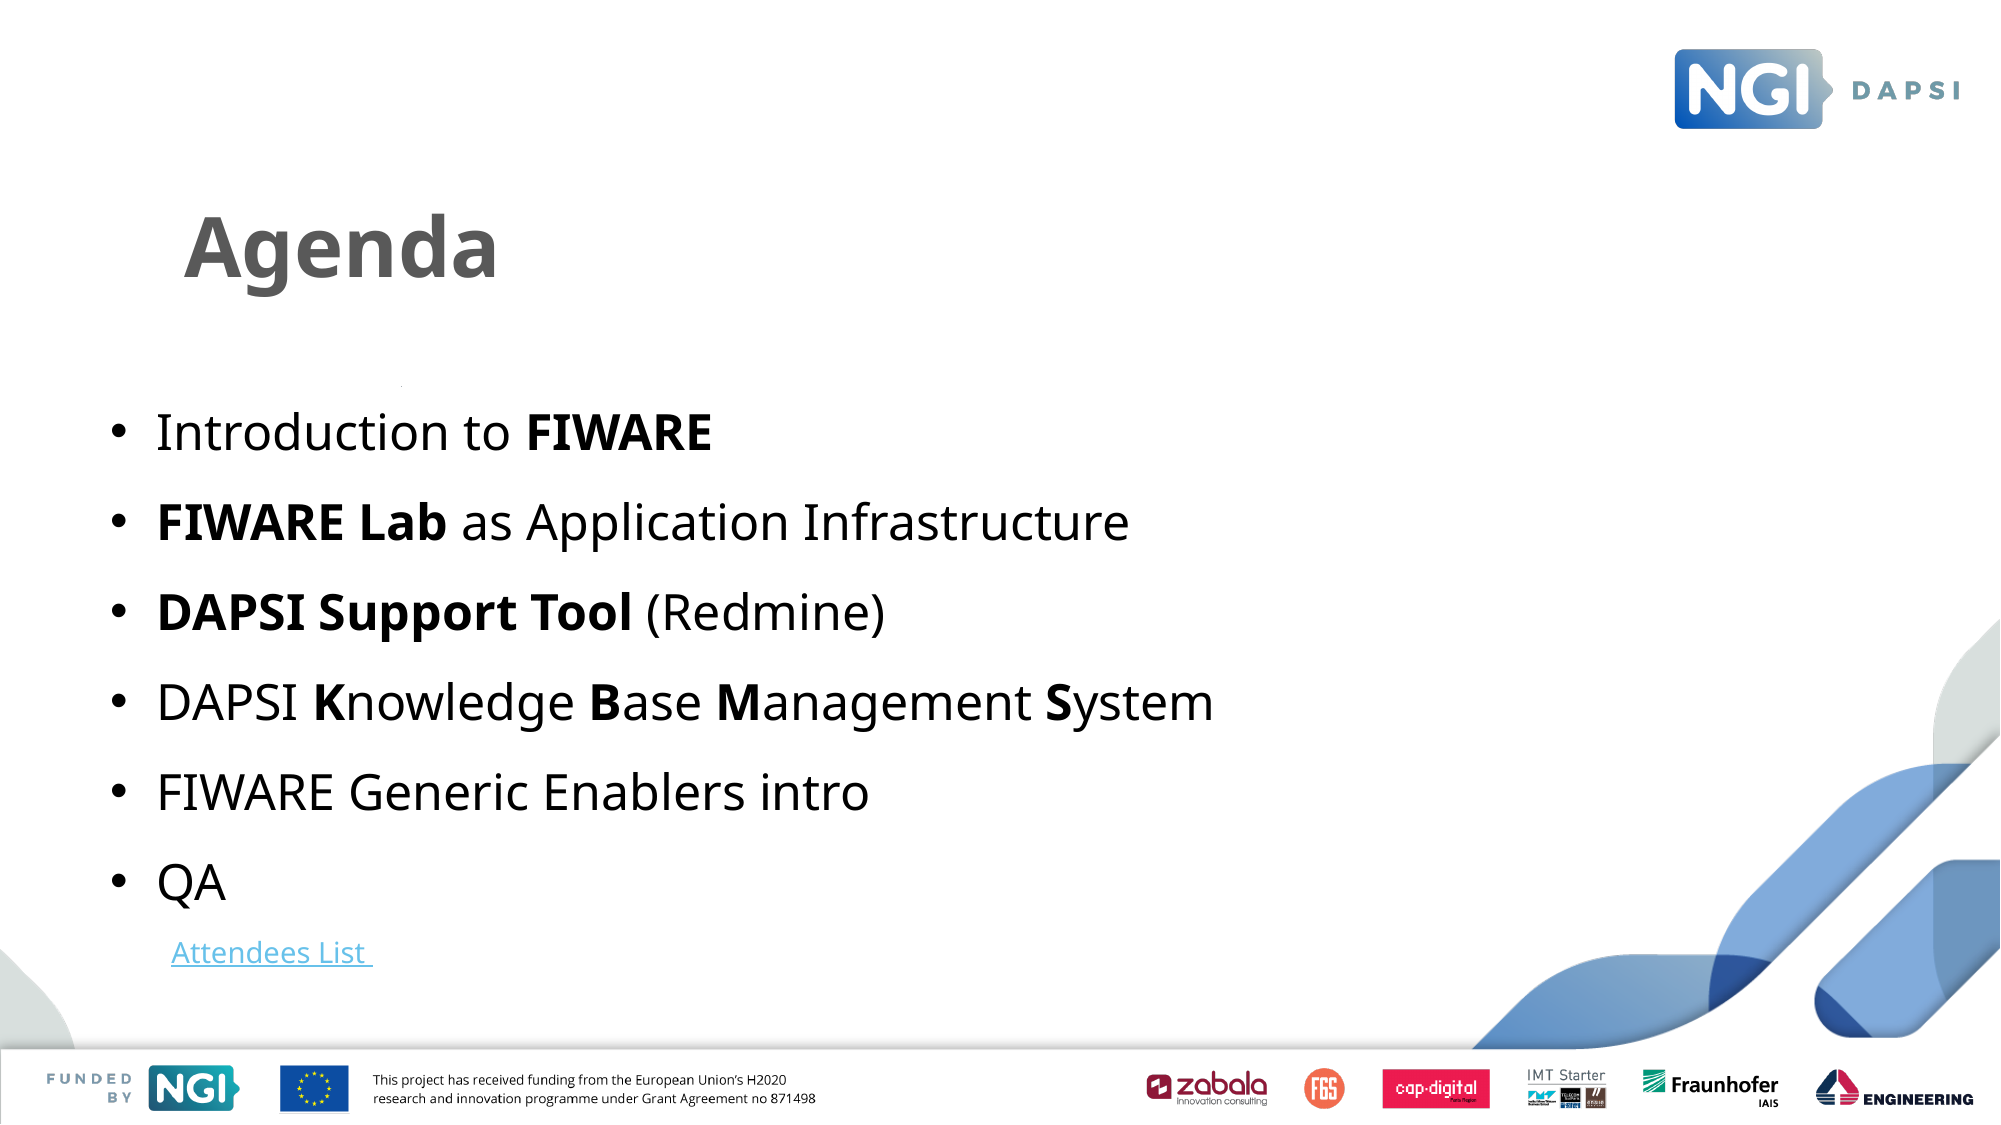

# Agenda
Introduction to FIWARE
FIWARE Lab as Application Infrastructure
DAPSI Support Tool (Redmine)
DAPSI Knowledge Base Management System
FIWARE Generic Enablers intro
QA
Attendees List